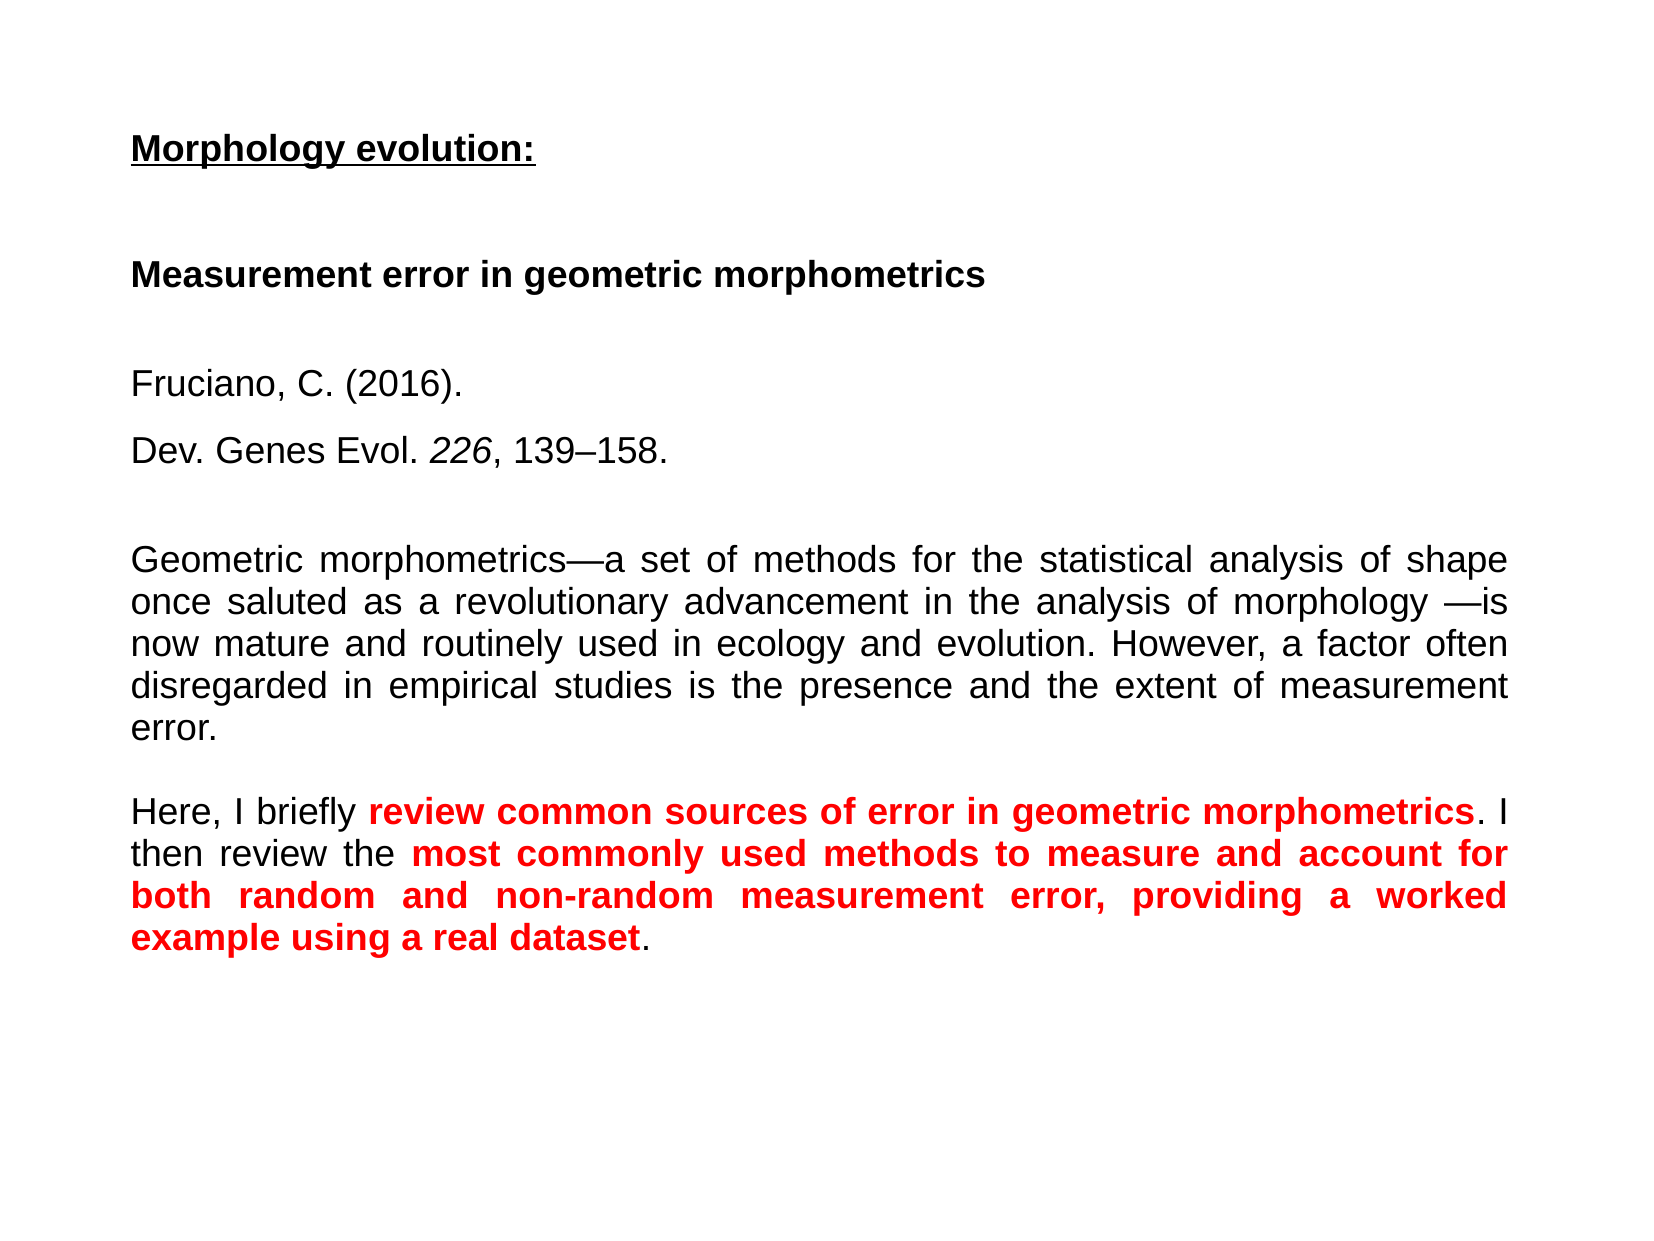

Morphology evolution:
Measurement error in geometric morphometrics
Fruciano, C. (2016).
Dev. Genes Evol. 226, 139–158.
Geometric morphometrics—a set of methods for the statistical analysis of shape once saluted as a revolutionary advancement in the analysis of morphology —is now mature and routinely used in ecology and evolution. However, a factor often disregarded in empirical studies is the presence and the extent of measurement error.
Here, I briefly review common sources of error in geometric morphometrics. I then review the most commonly used methods to measure and account for both random and non-random measurement error, providing a worked example using a real dataset.